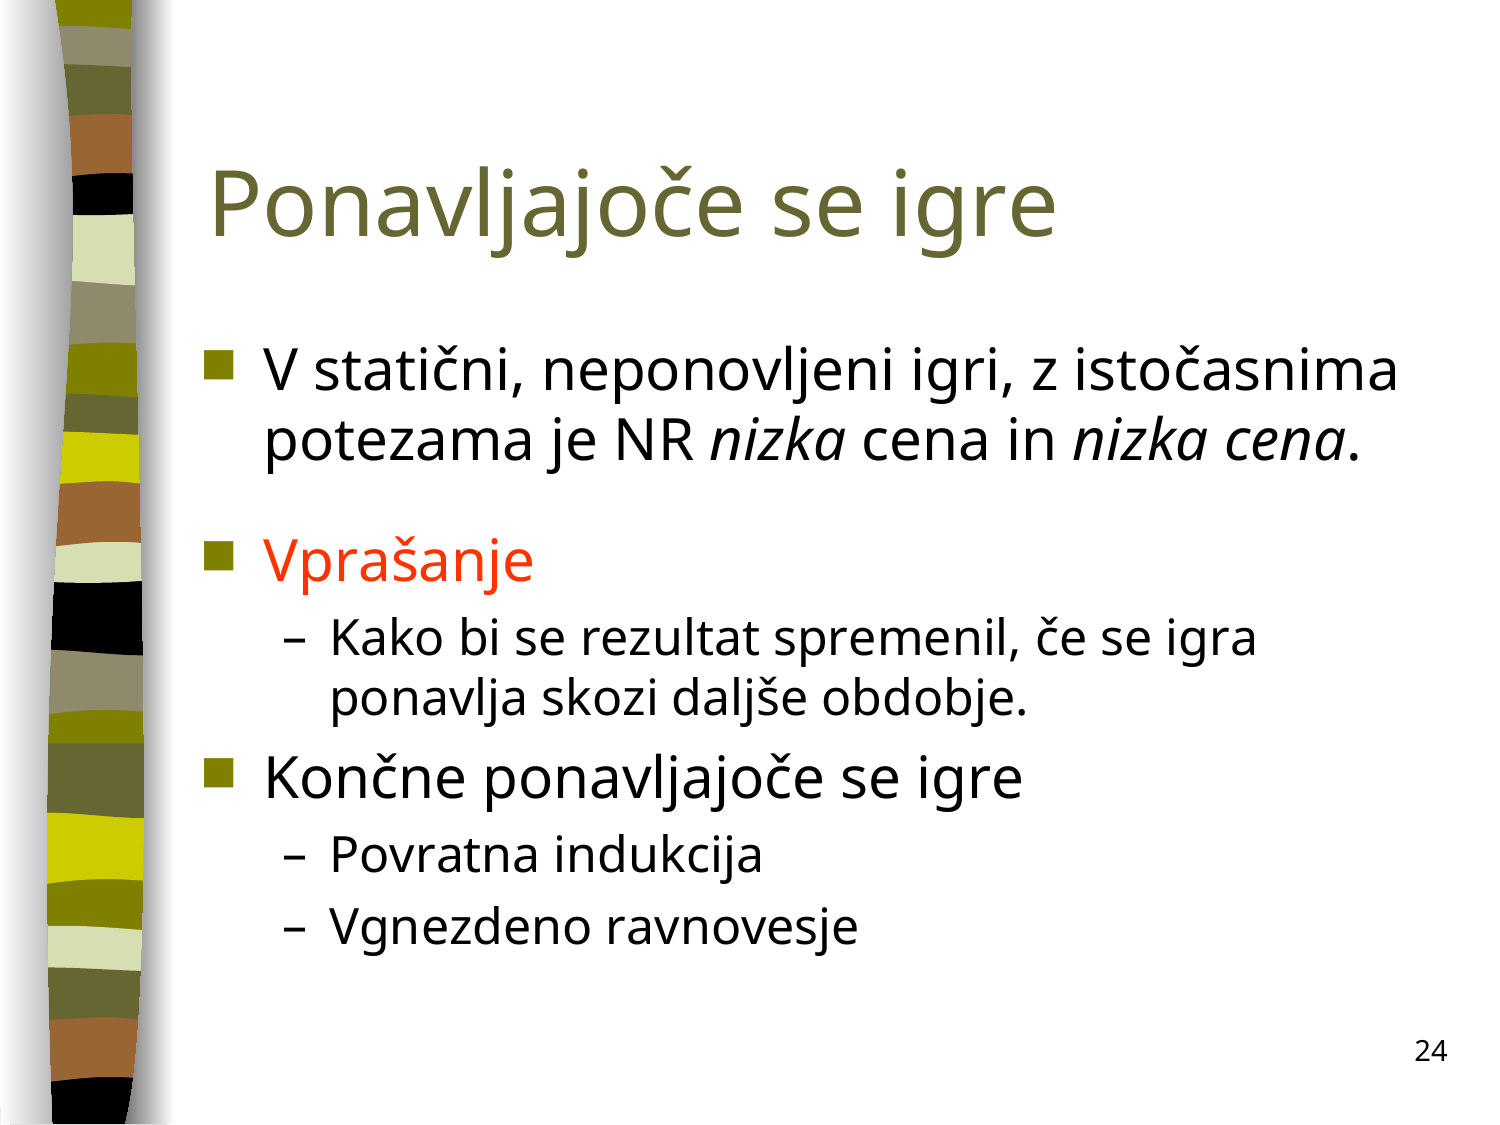

Ponavljajoče se igre
# V statični, neponovljeni igri, z istočasnima potezama je NR nizka cena in nizka cena.
Vprašanje
Kako bi se rezultat spremenil, če se igra ponavlja skozi daljše obdobje.
Končne ponavljajoče se igre
Povratna indukcija
Vgnezdeno ravnovesje